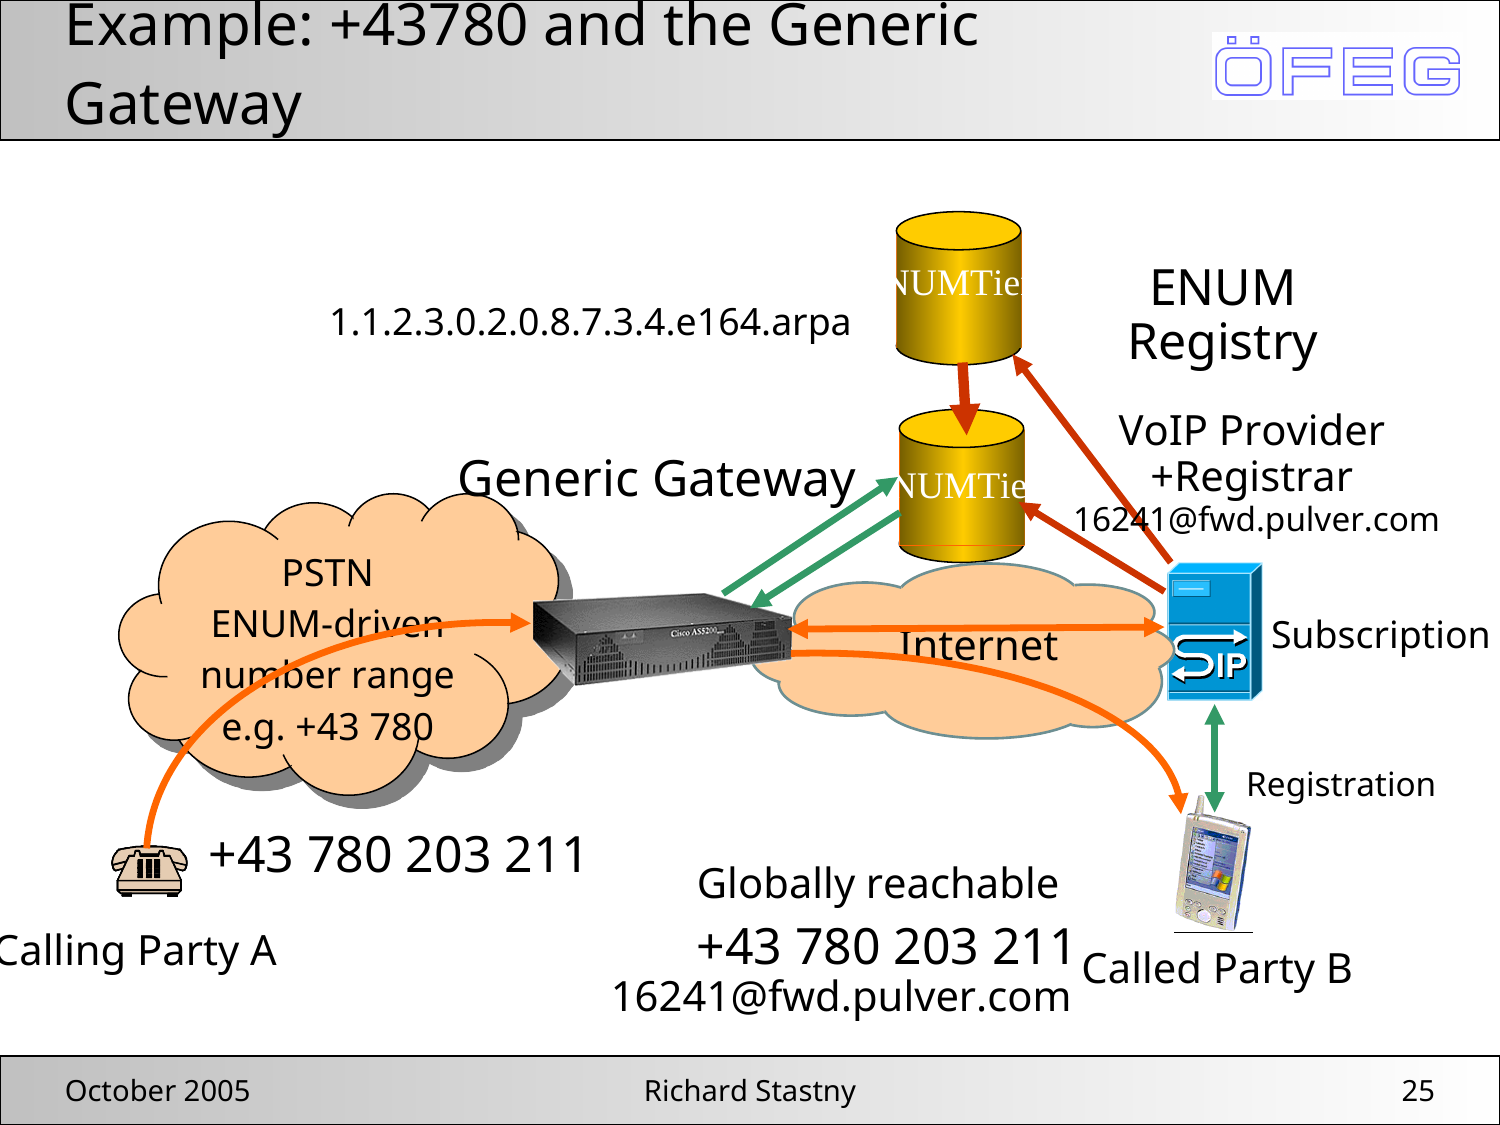

# Example: +43780 and the Generic Gateway
ENUMTier 1
ENUM
Registry
1.1.2.3.0.2.0.8.7.3.4.e164.arpa
VoIP Provider
+Registrar
Generic Gateway
ENUMTier 2
16241@fwd.pulver.com
PSTN
ENUM-driven
number range
e.g. +43 780
Internet
Subscription
Registration
+43 780 203 211
Globally reachable
+43 780 203 211
Calling Party A
Called Party B
16241@fwd.pulver.com
October 2005
Richard Stastny
25